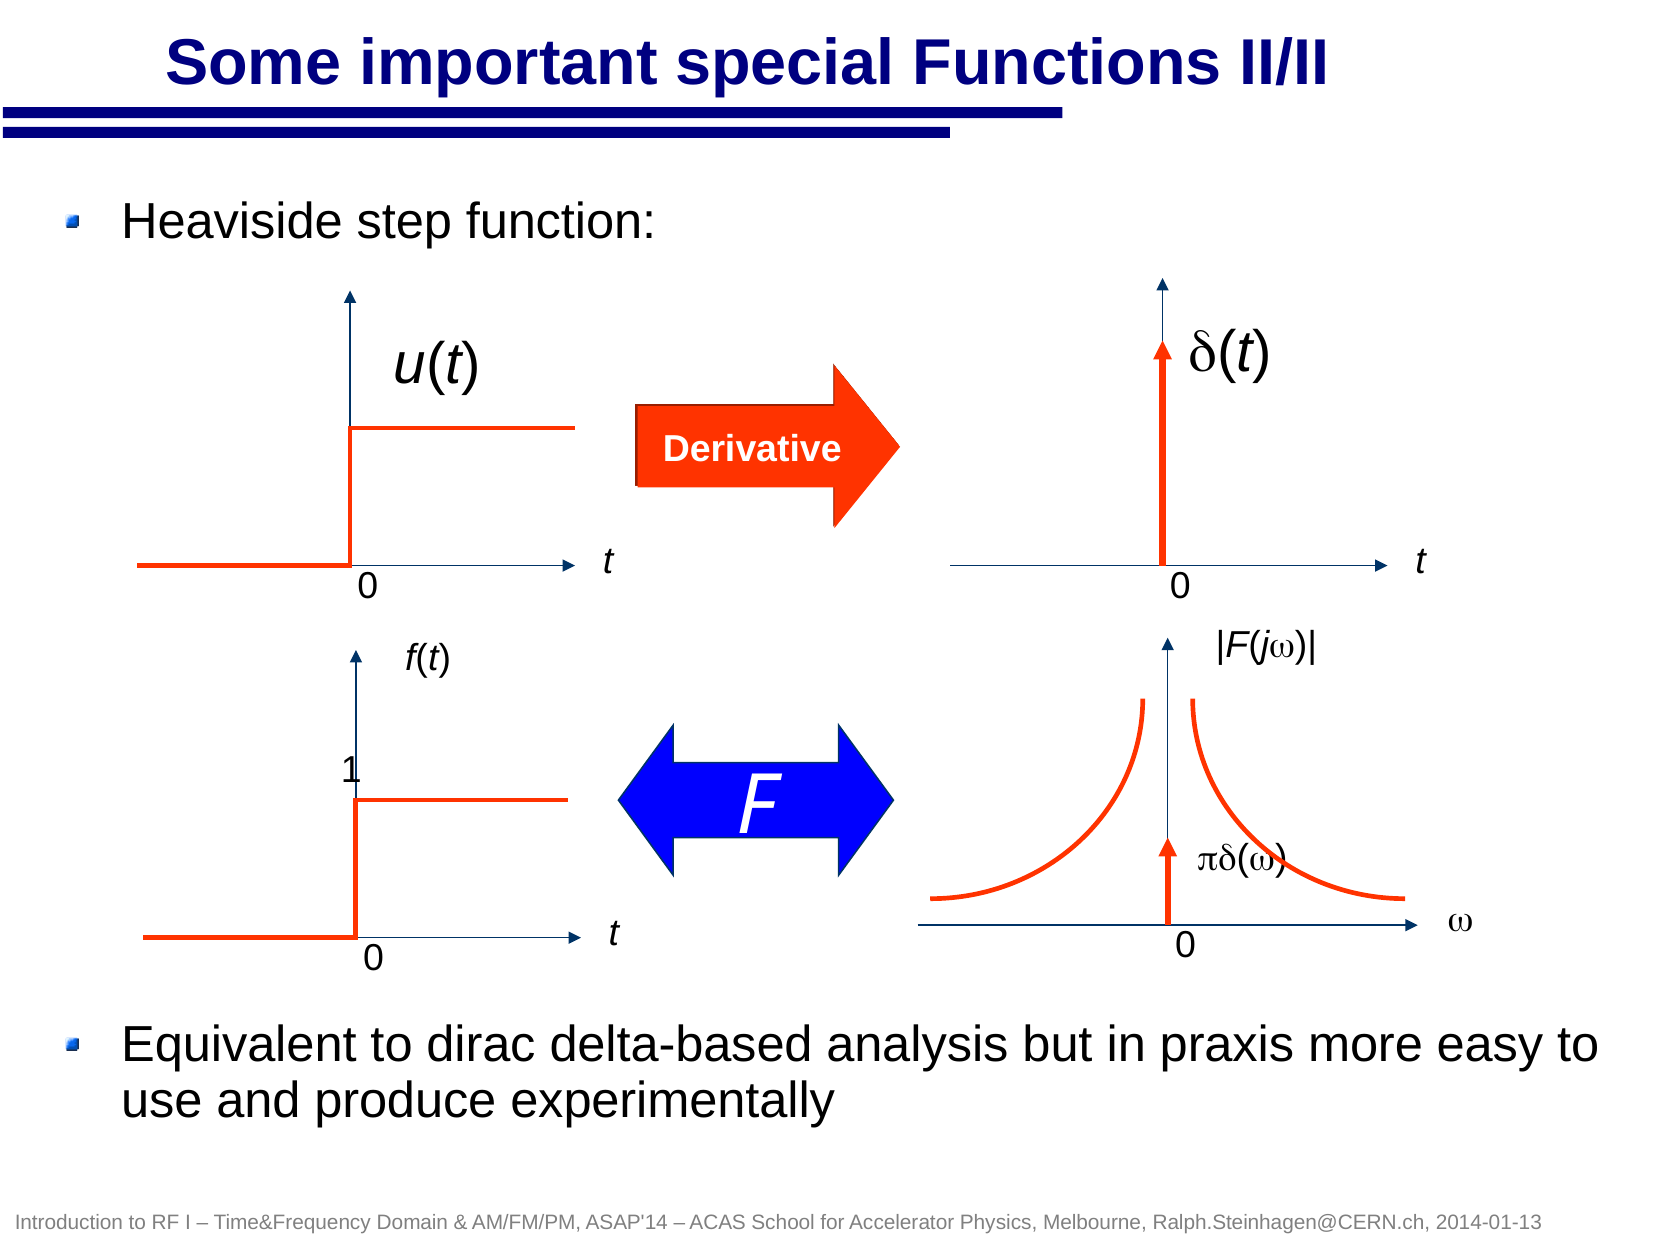

# Some important special Functions II/II
Heaviside step function:
Equivalent to dirac delta-based analysis but in praxis more easy to use and produce experimentally
(t)
t
0
u(t)
t
0
Derivative
|F(j)|
()

0
f(t)
1
t
0
F